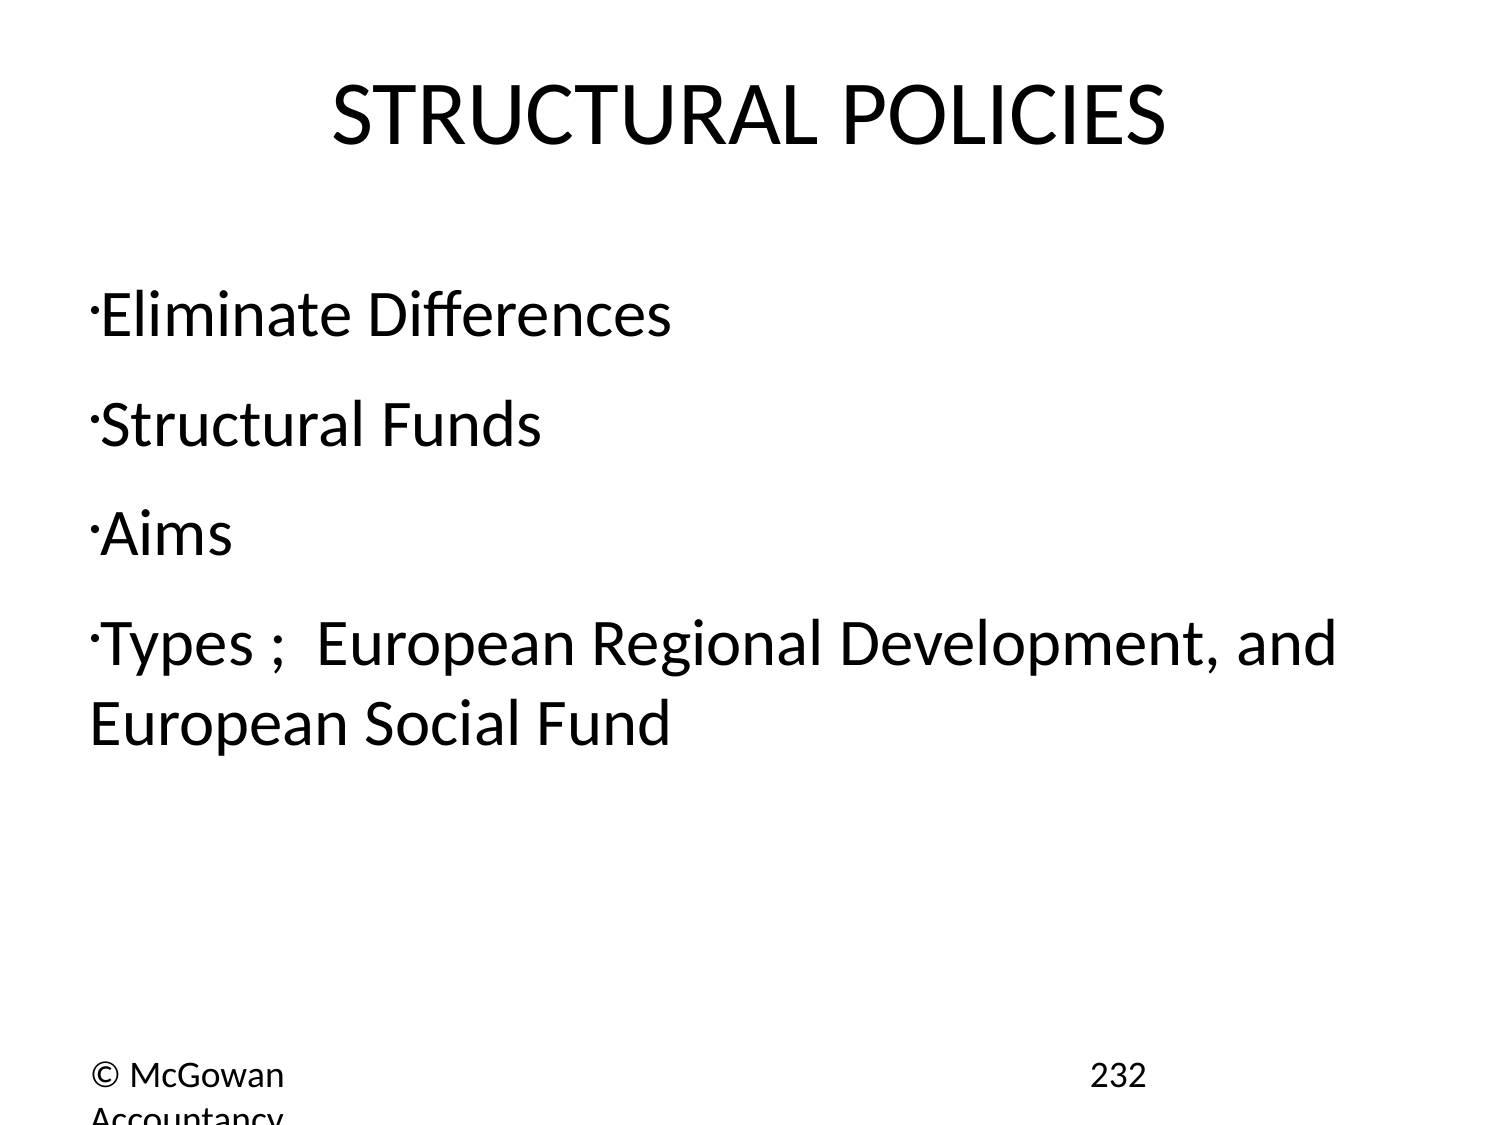

# STRUCTURAL POLICIES
Eliminate Differences
Structural Funds
Aims
Types ; European Regional Development, and European Social Fund
© McGowan Accountancy Services
232